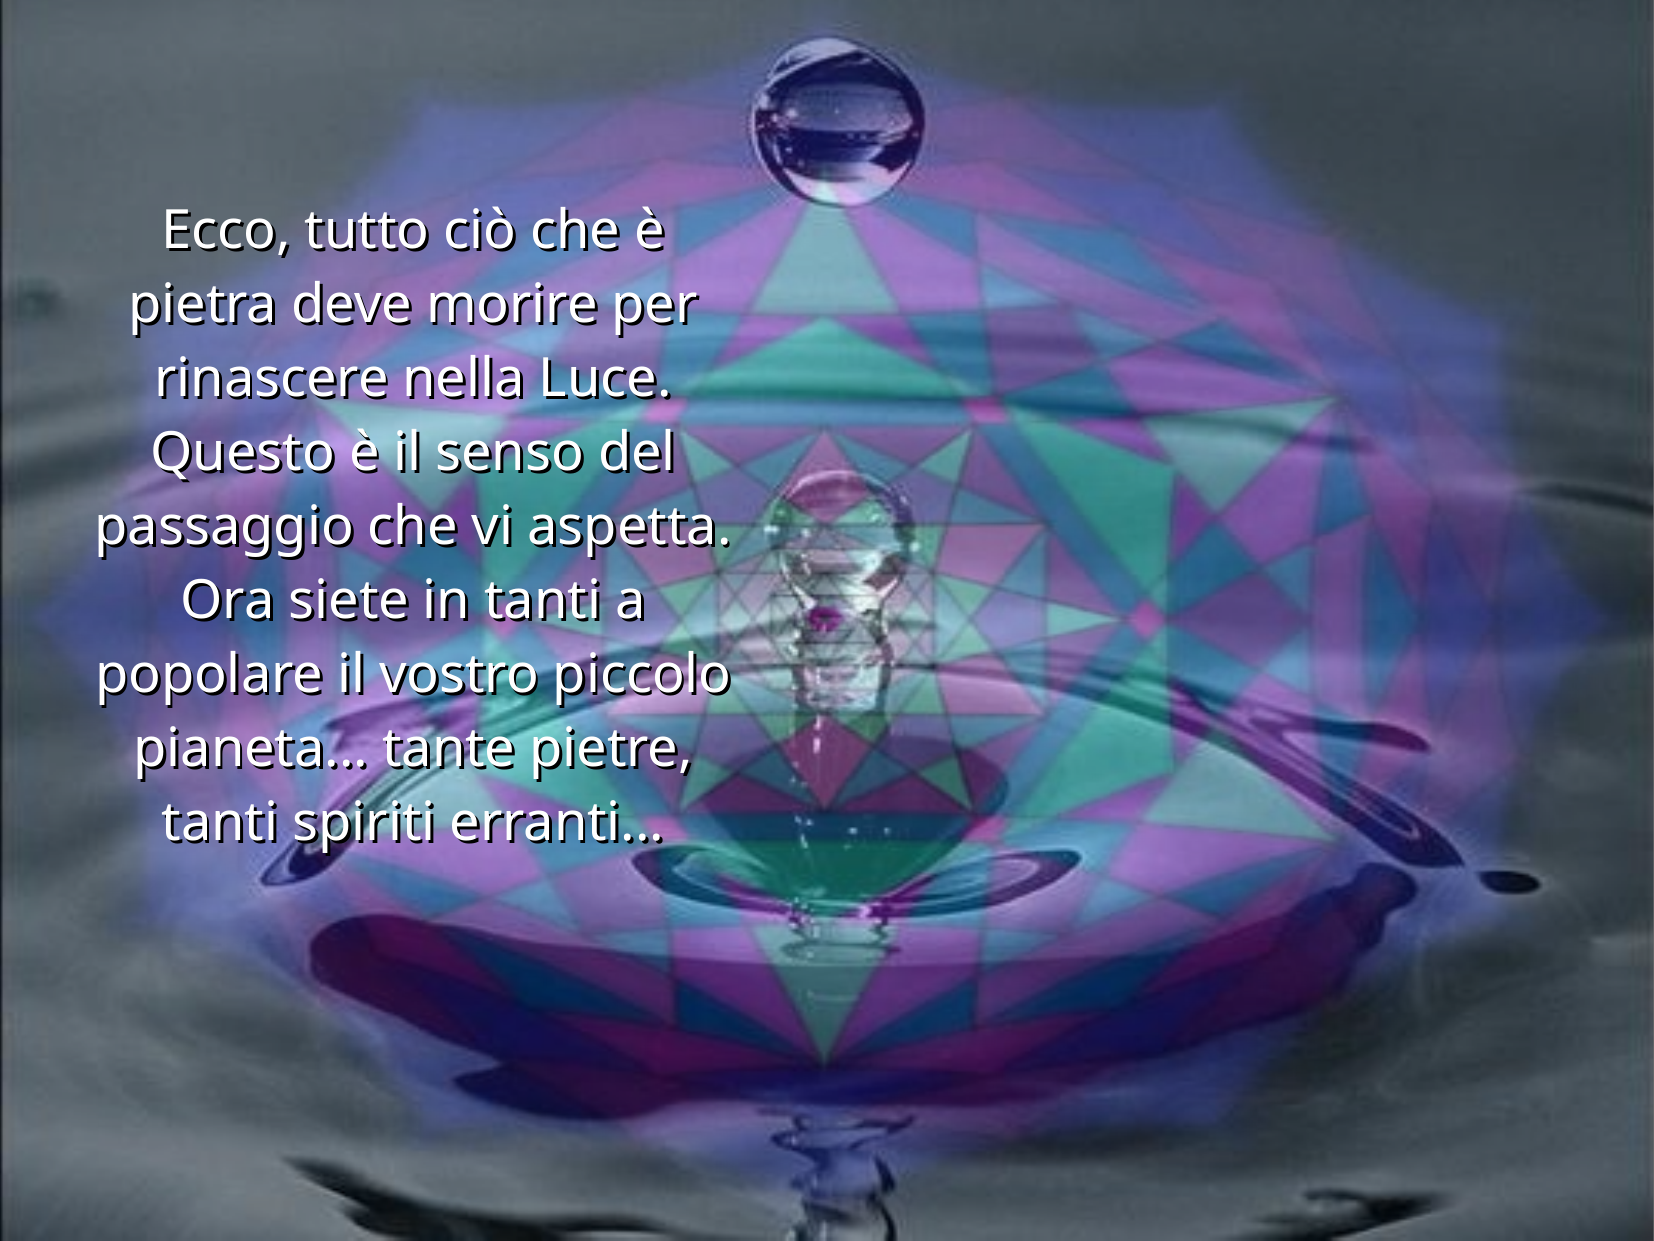

# Ecco, tutto ciò che è pietra deve morire per rinascere nella Luce. Questo è il senso del passaggio che vi aspetta. Ora siete in tanti a popolare il vostro piccolo pianeta... tante pietre, tanti spiriti erranti...